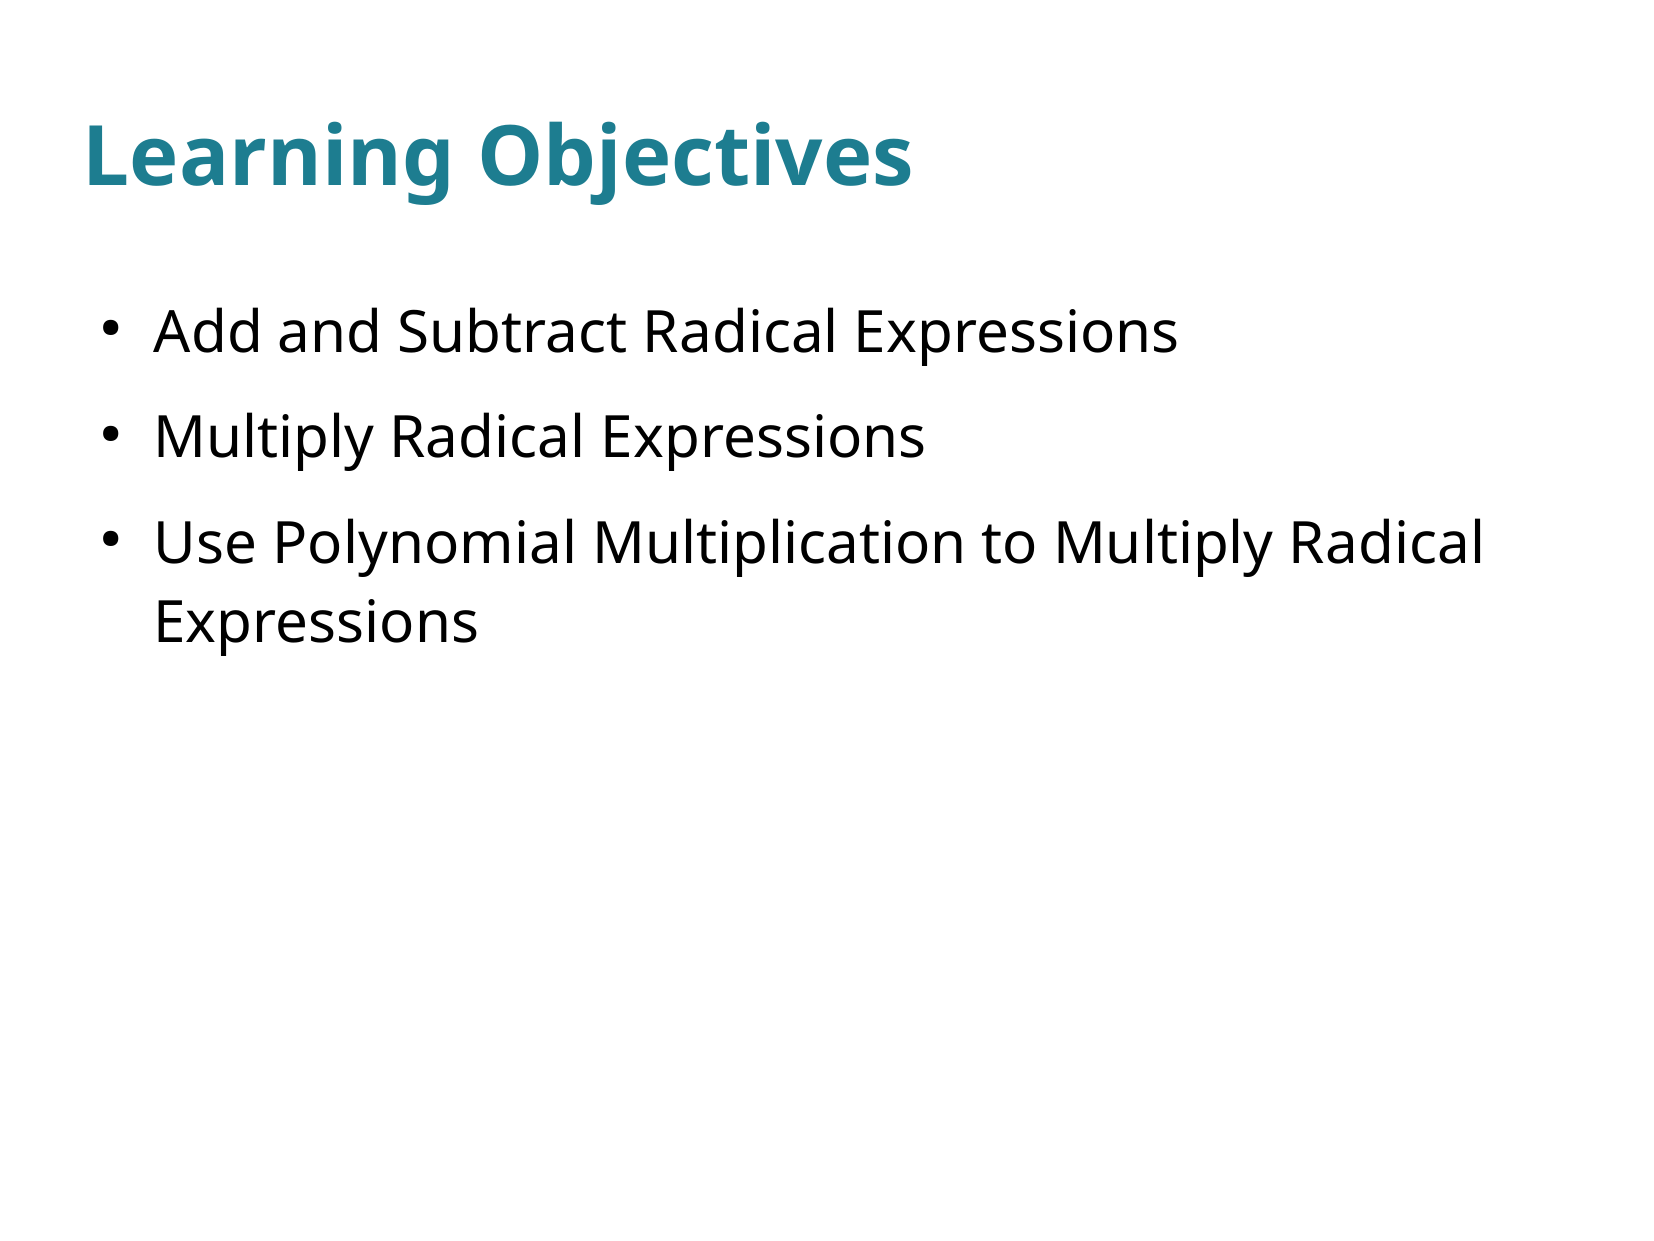

# Learning Objectives
Add and Subtract Radical Expressions
Multiply Radical Expressions
Use Polynomial Multiplication to Multiply Radical Expressions